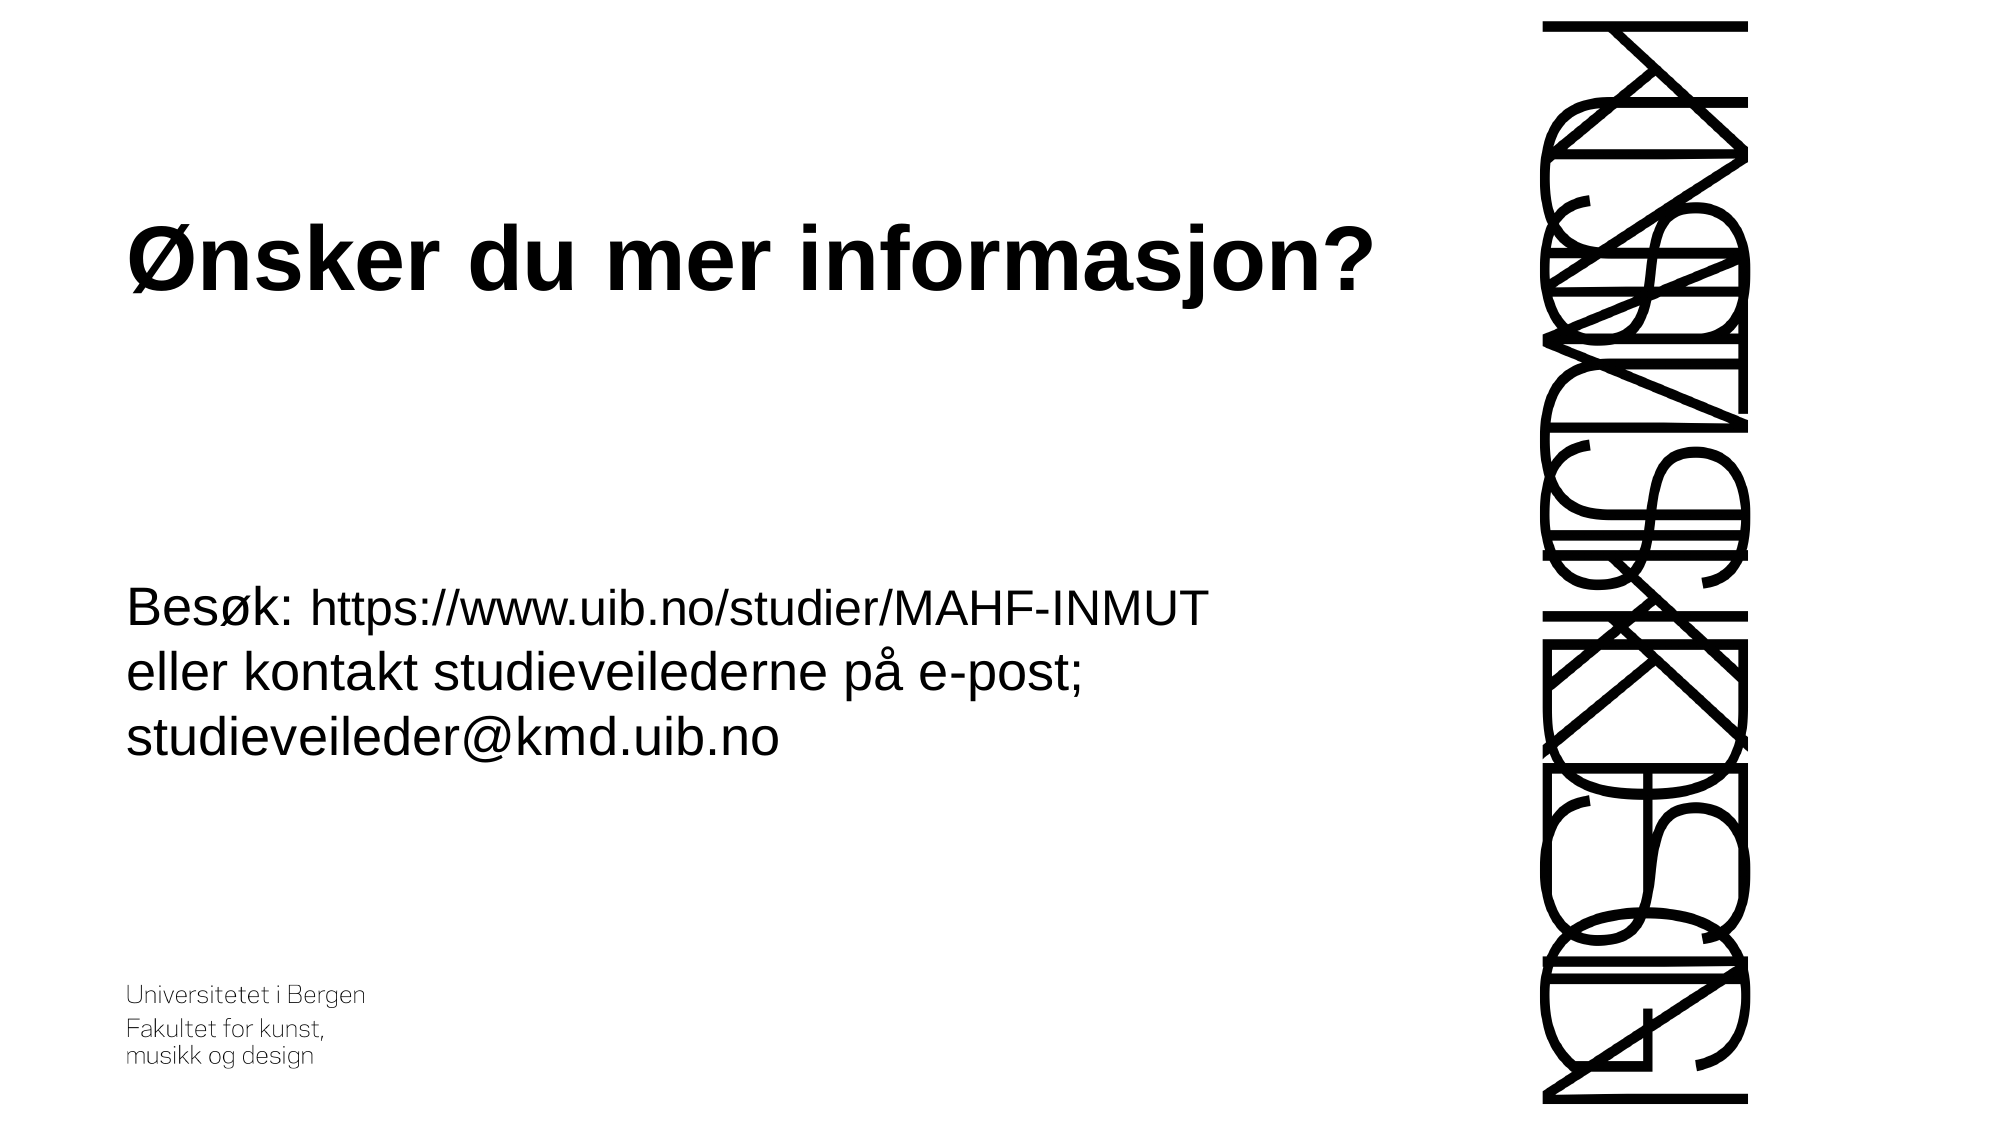

# Ønsker du mer informasjon?
Besøk: https://www.uib.no/studier/MAHF-INMUT
eller kontakt studieveilederne på e-post;
studieveileder@kmd.uib.no